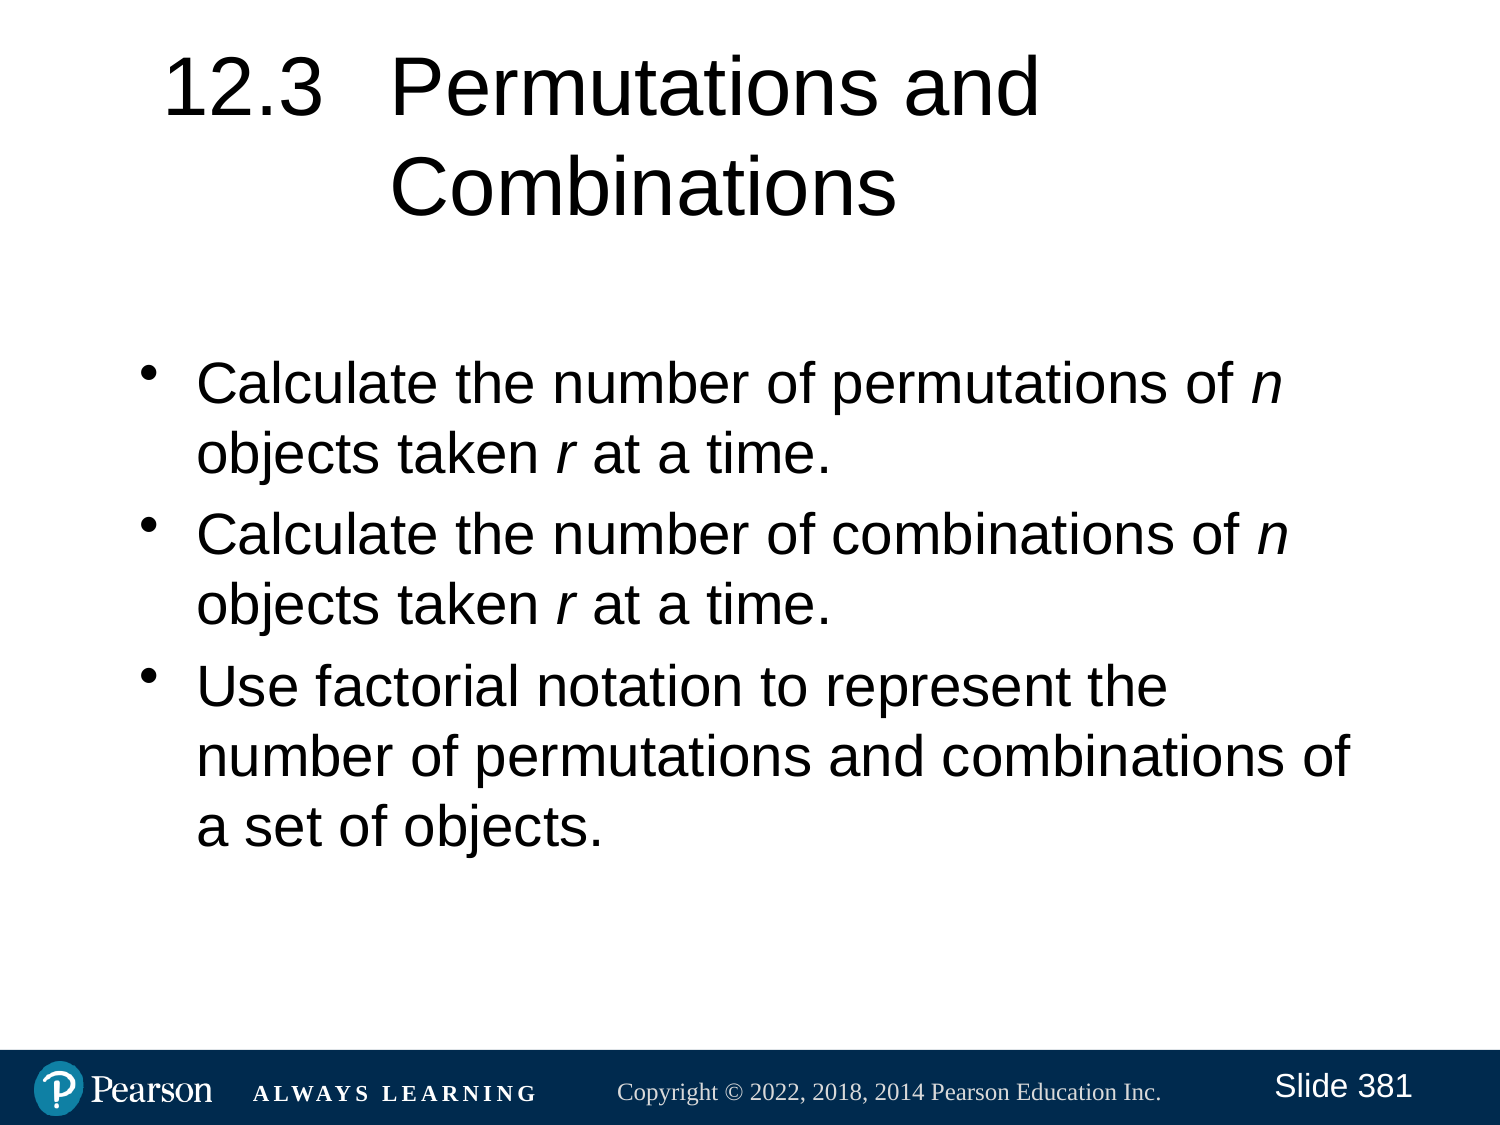

12.3
# Permutations and Combinations
Calculate the number of permutations of n objects taken r at a time.
Calculate the number of combinations of n objects taken r at a time.
Use factorial notation to represent the number of permutations and combinations of a set of objects.